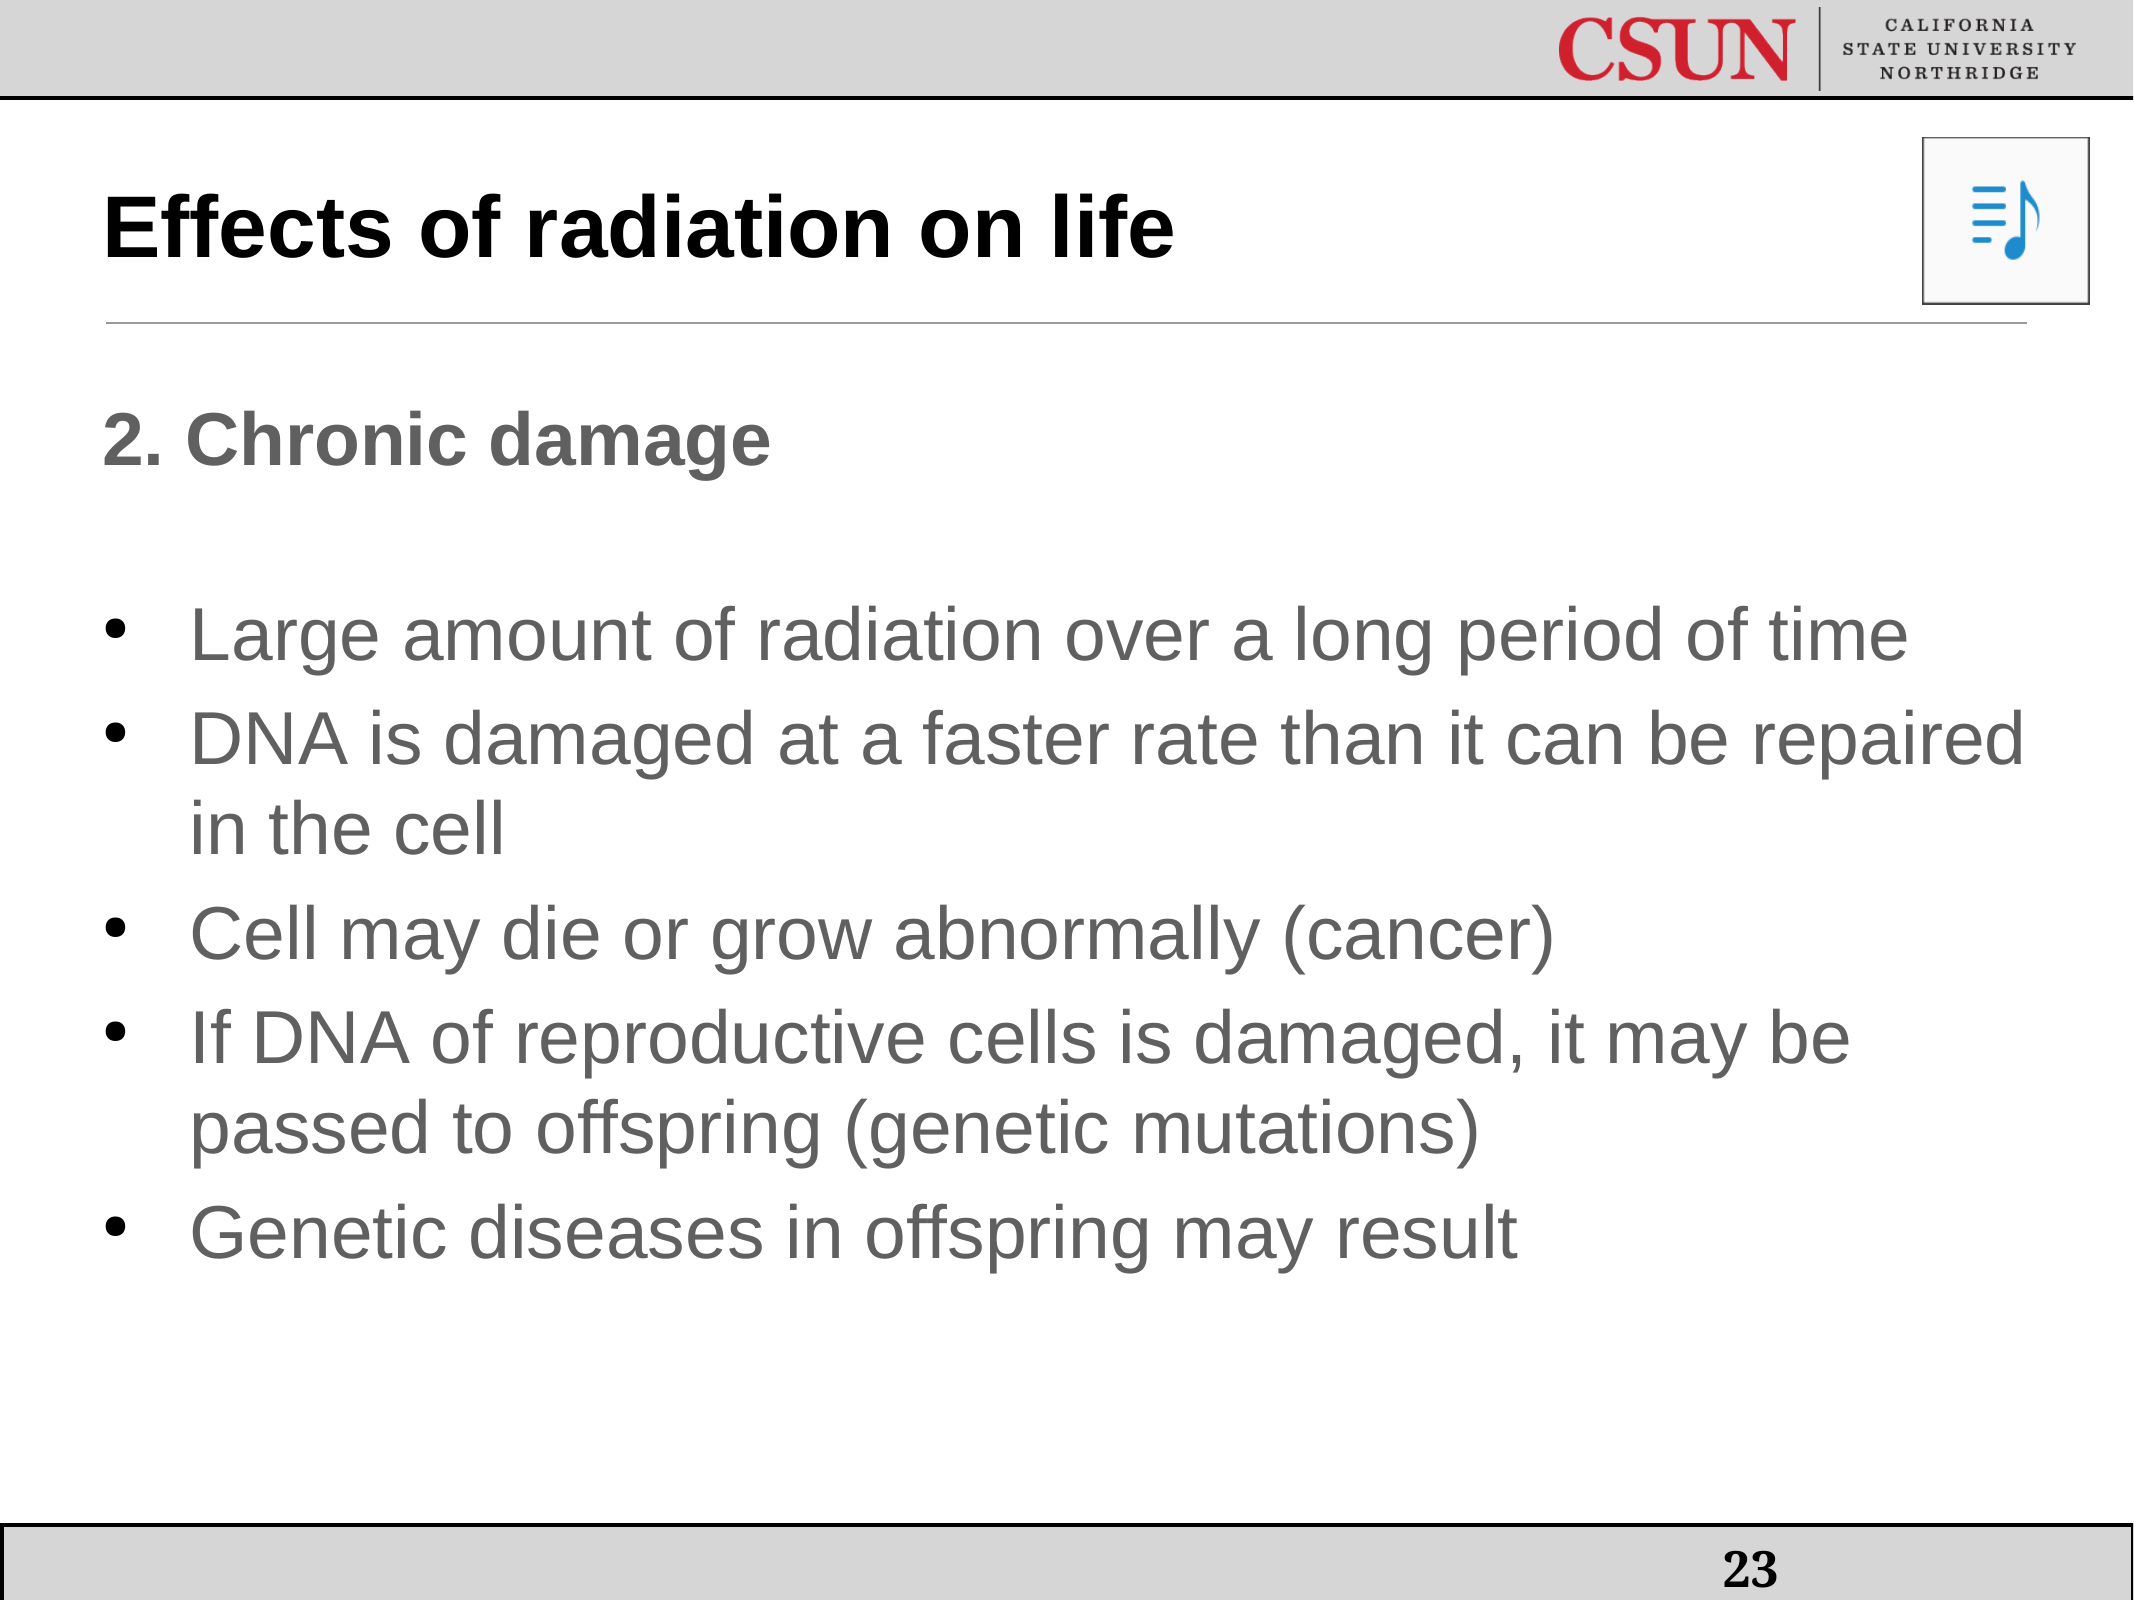

# Effects of radiation on life
2. Chronic damage
Large amount of radiation over a long period of time
DNA is damaged at a faster rate than it can be repaired in the cell
Cell may die or grow abnormally (cancer)
If DNA of reproductive cells is damaged, it may be passed to offspring (genetic mutations)
Genetic diseases in offspring may result
23